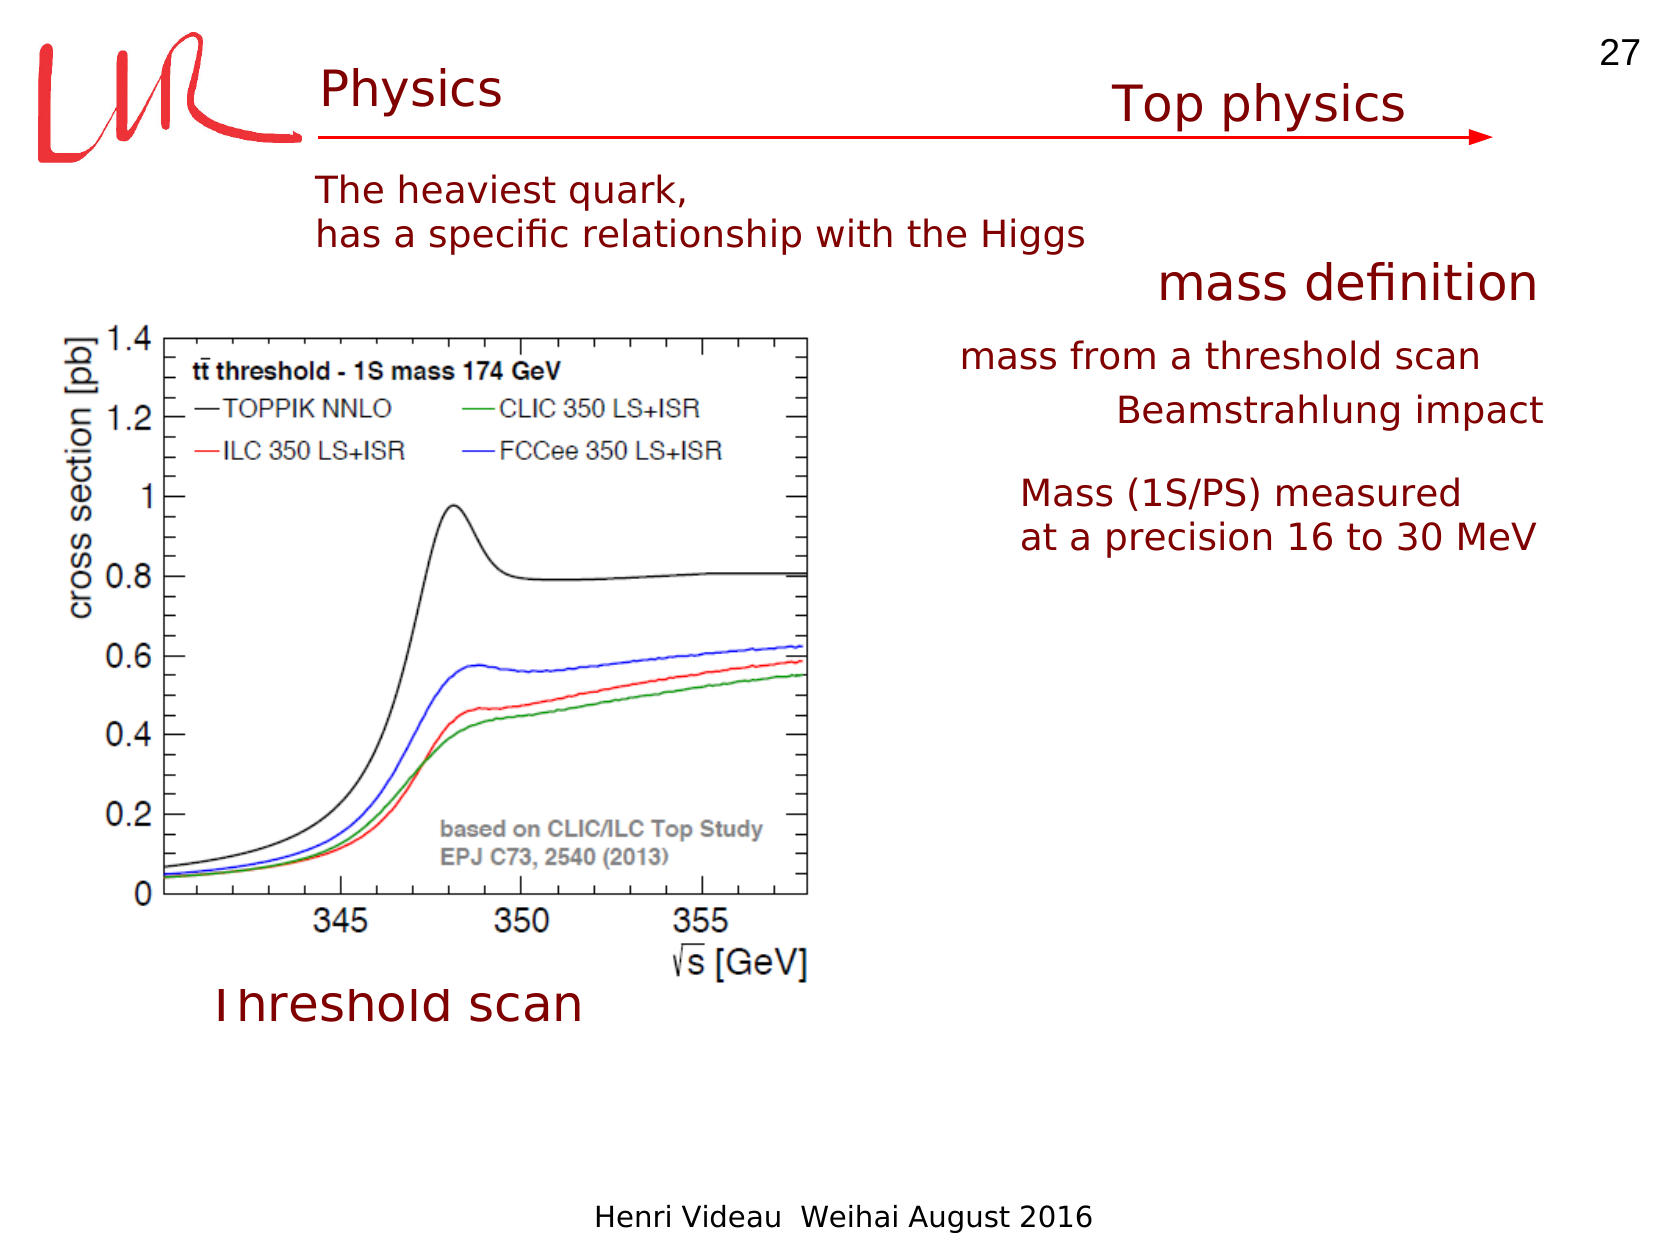

Top physics
The heaviest quark,
has a specific relationship with the Higgs
mass definition
mass from a threshold scan
Beamstrahlung impact
Mass (1S/PS) measured
at a precision 16 to 30 MeV
Threshold scan